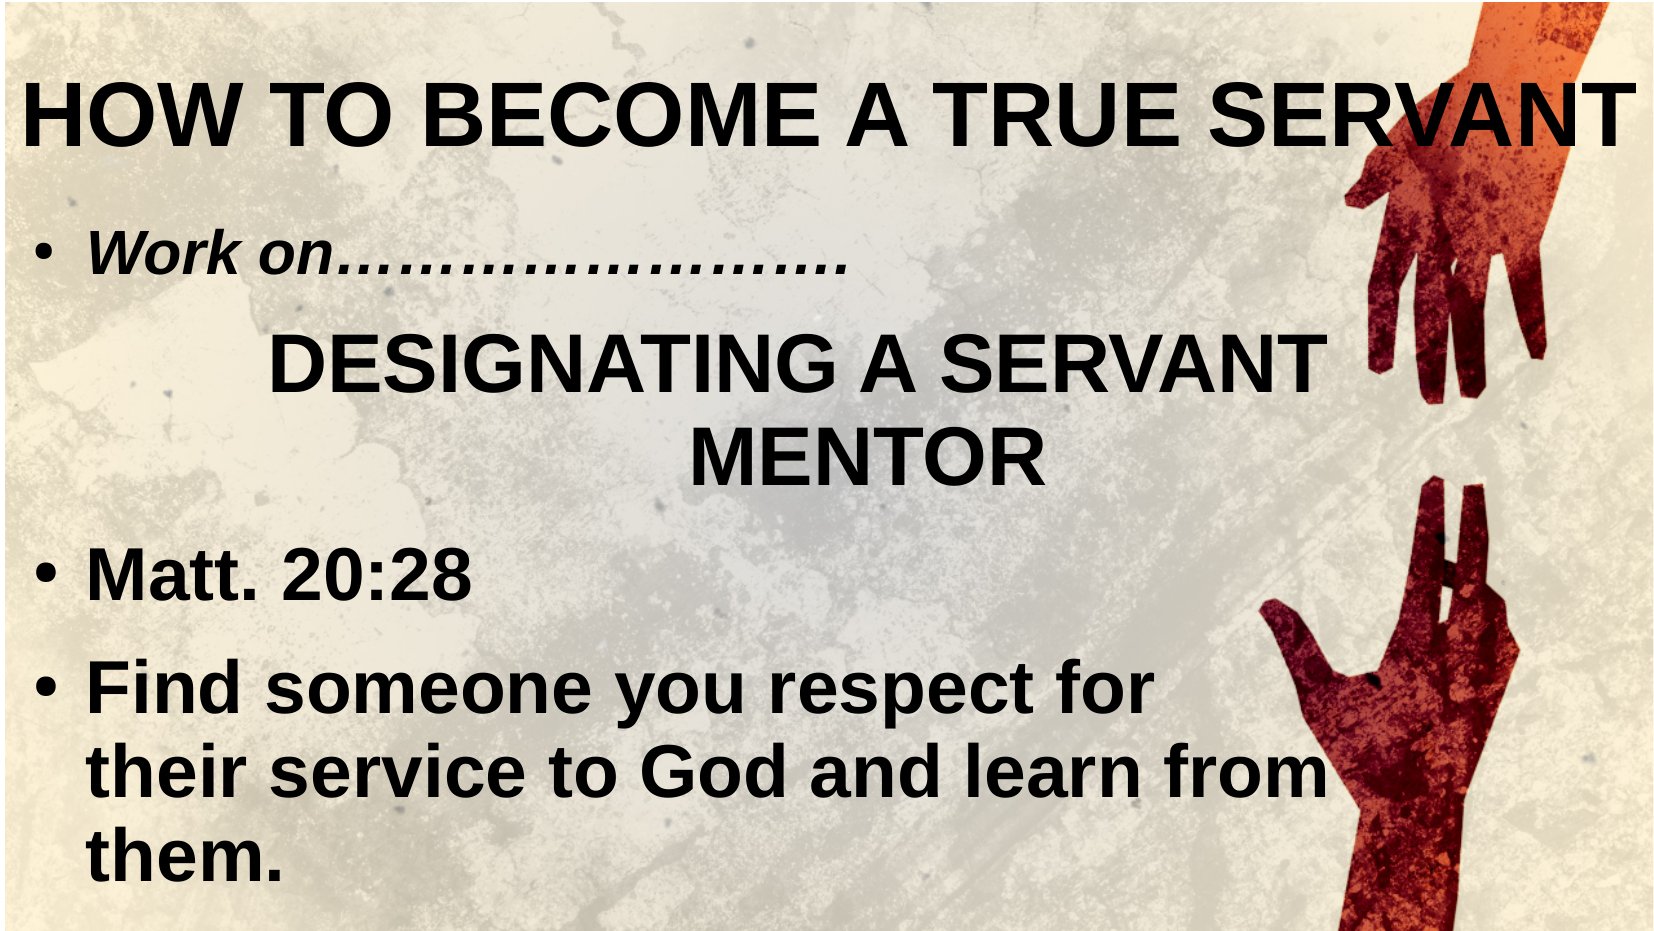

# HOW TO BECOME A TRUE SERVANT
Work on…………………….
DESIGNATING A SERVANT MENTOR
Matt. 20:28
Find someone you respect for their service to God and learn from them.